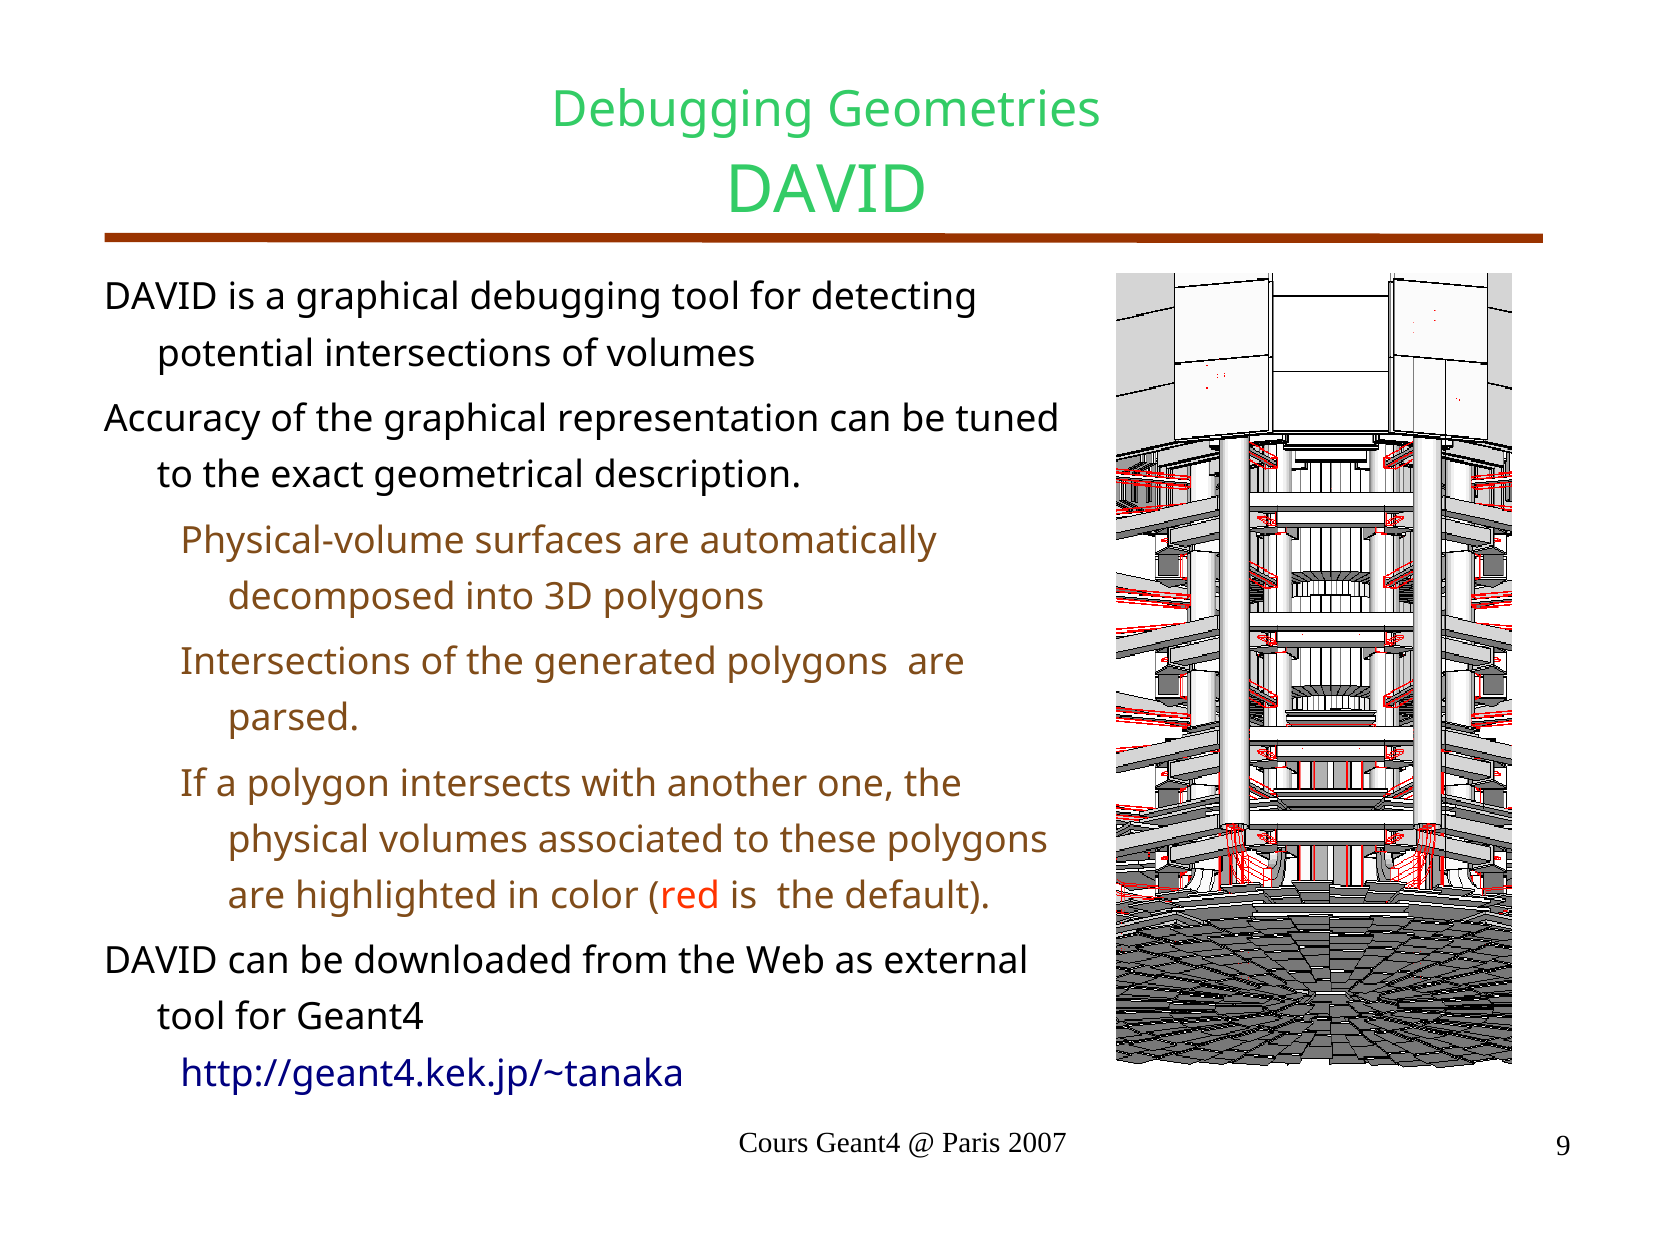

# Debugging Geometries DAVID
DAVID is a graphical debugging tool for detecting potential intersections of volumes
Accuracy of the graphical representation can be tuned to the exact geometrical description.
Physical-volume surfaces are automatically decomposed into 3D polygons
Intersections of the generated polygons are parsed.
If a polygon intersects with another one, the physical volumes associated to these polygons are highlighted in color (red is the default).
DAVID can be downloaded from the Web as external tool for Geant4
http://geant4.kek.jp/~tanaka
Cours Geant4 @ Paris 2007
9